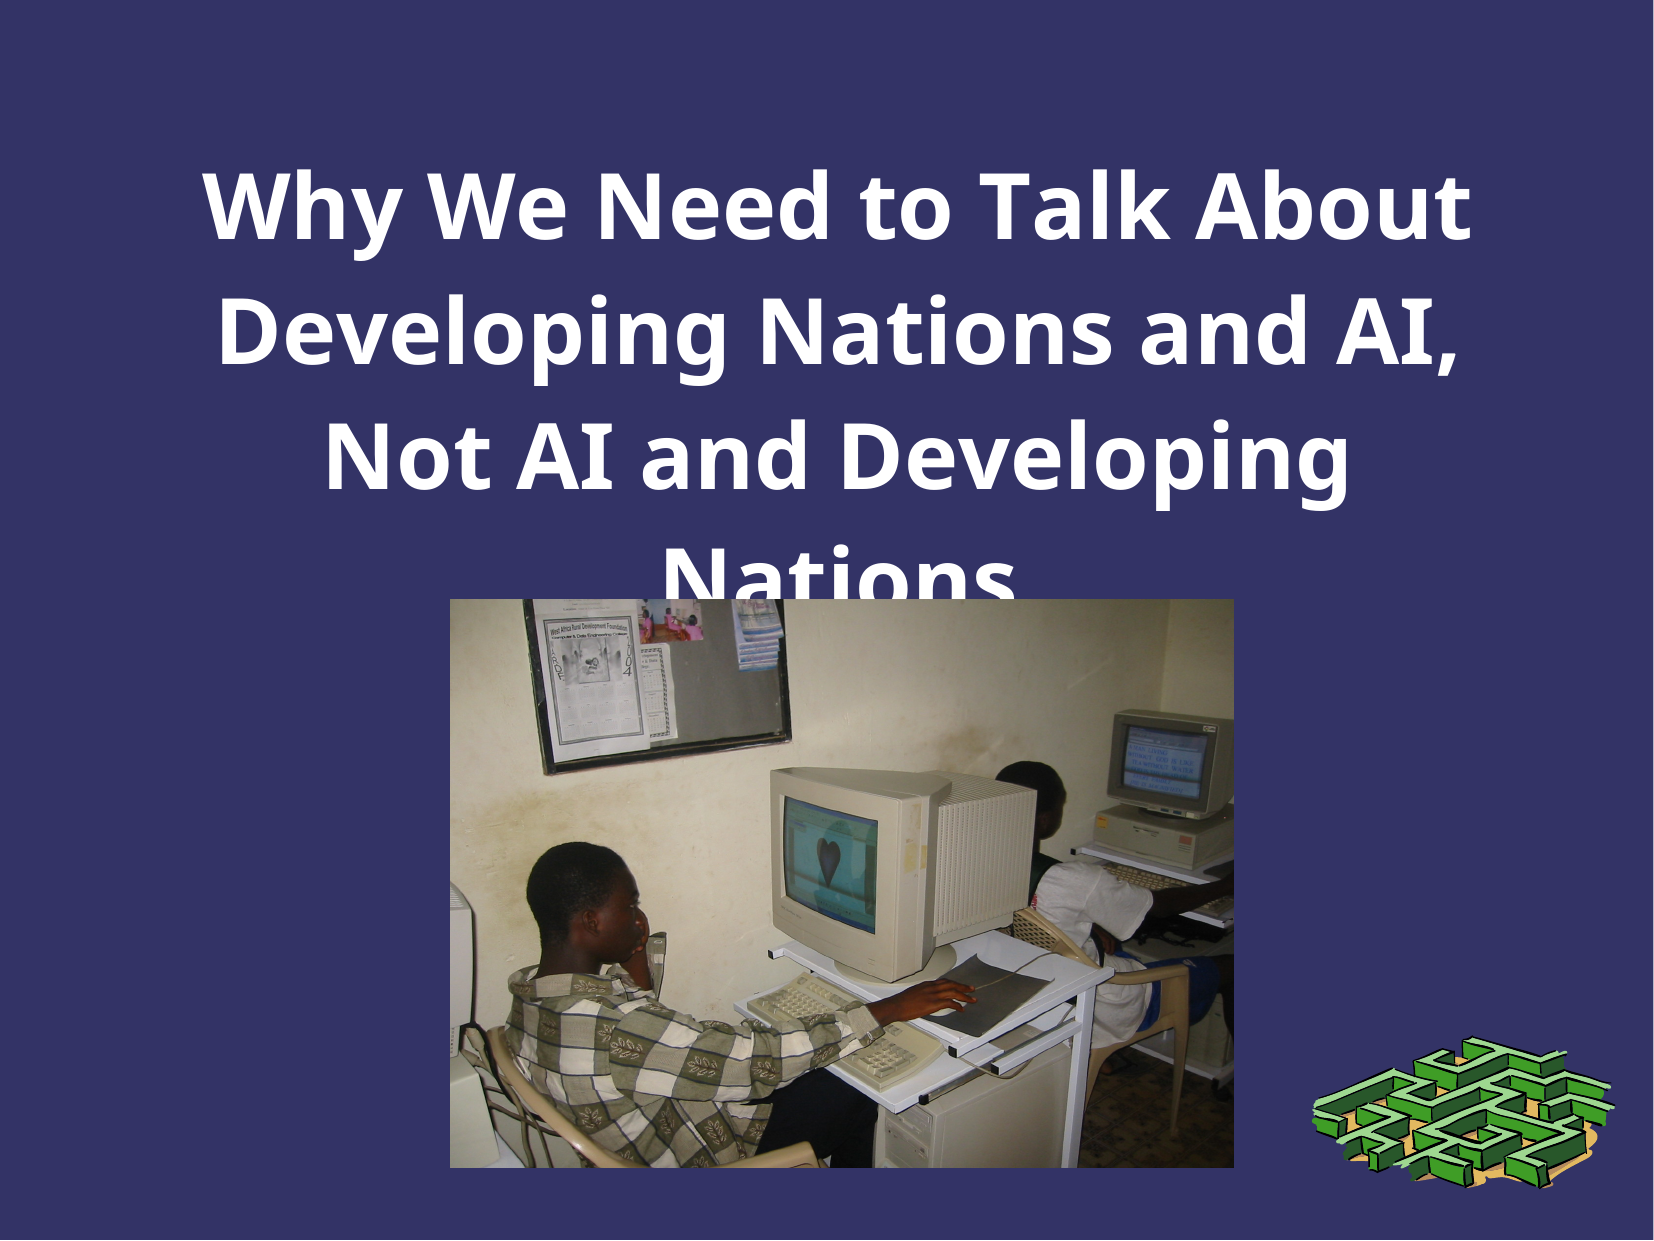

Why We Need to Talk About Developing Nations and AI, Not AI and Developing Nations